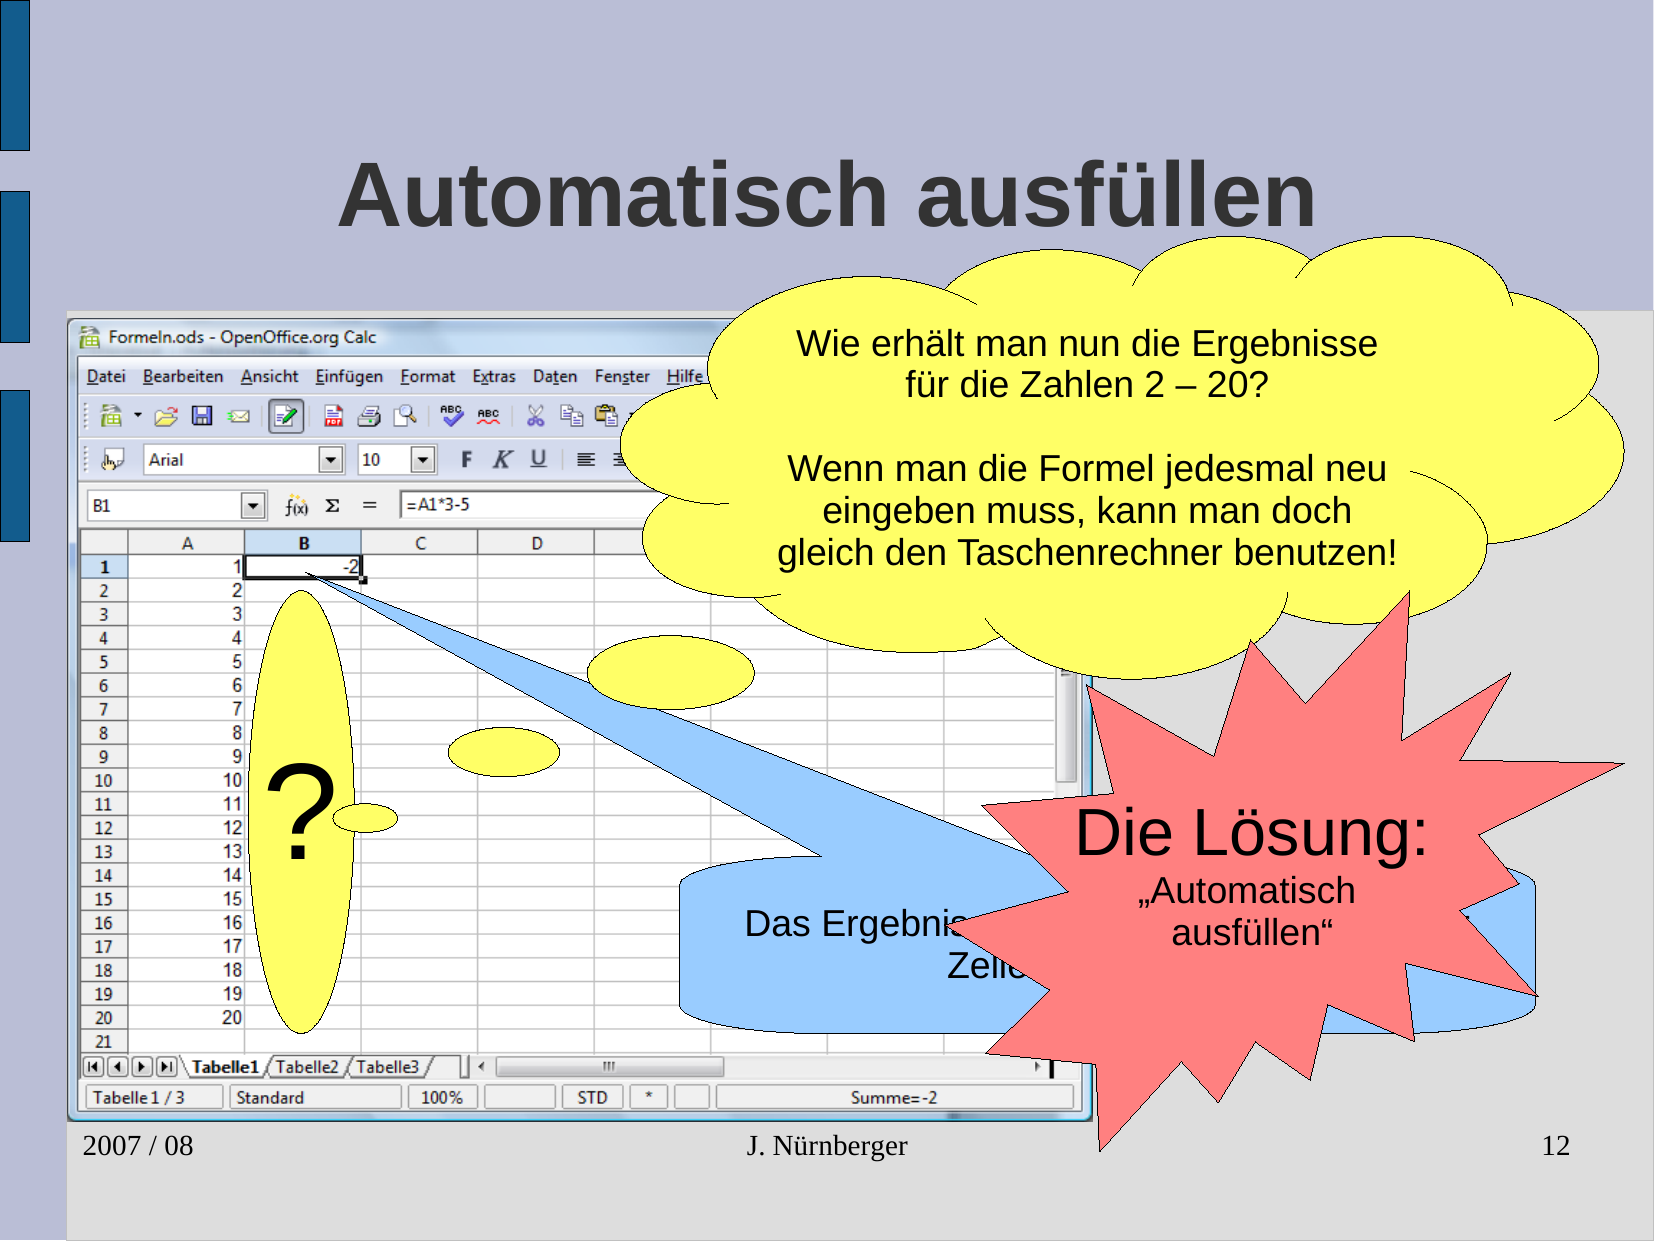

# Automatisch ausfüllen
Wie erhält man nun die Ergebnisse für die Zahlen 2 – 20?
Wenn man die Formel jedesmal neu eingeben muss, kann man doch gleich den Taschenrechner benutzen!
?
Die Lösung:
„Automatisch
ausfüllen“
Das Ergebnis „-2“ wird berechnet und in der Zelle B1 angezeigt.
2007 / 08
J. Nürnberger
12